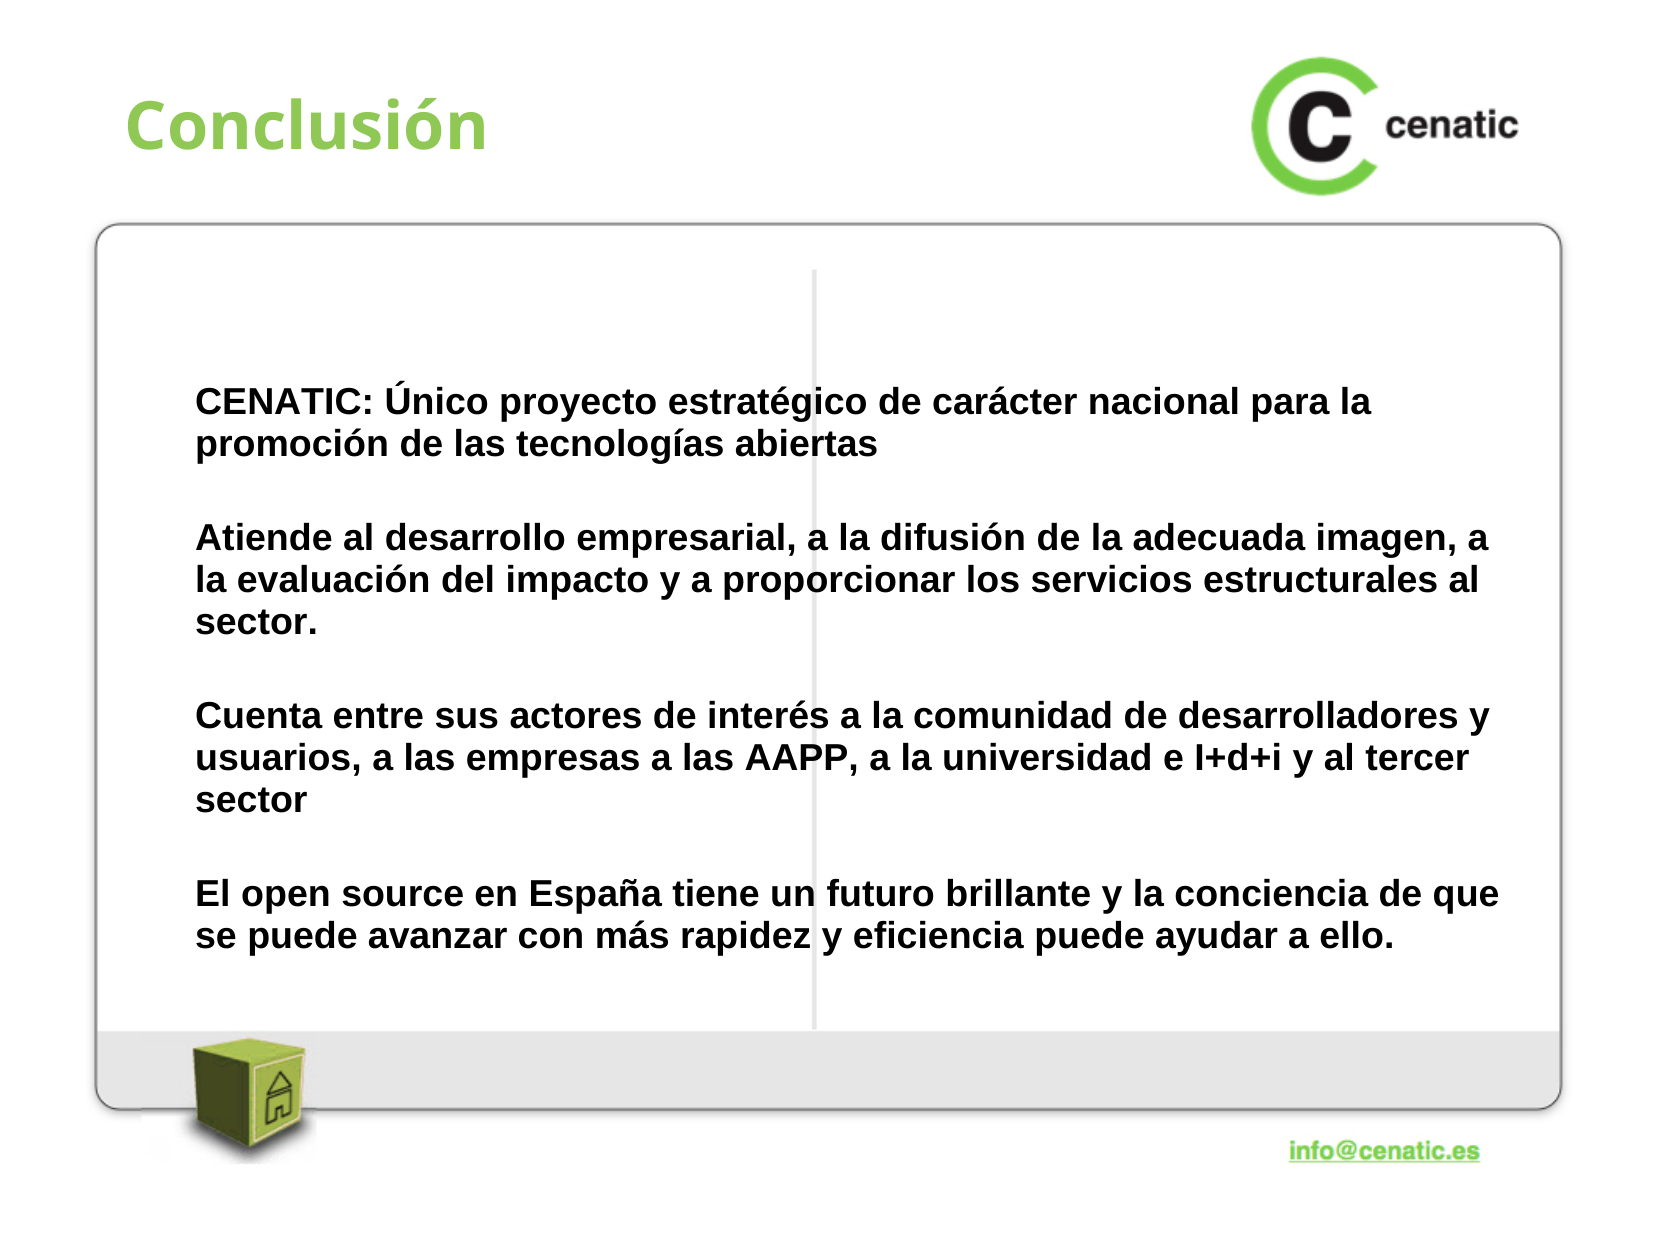

Conclusión
CENATIC: Único proyecto estratégico de carácter nacional para la promoción de las tecnologías abiertas
Atiende al desarrollo empresarial, a la difusión de la adecuada imagen, a la evaluación del impacto y a proporcionar los servicios estructurales al sector.
Cuenta entre sus actores de interés a la comunidad de desarrolladores y usuarios, a las empresas a las AAPP, a la universidad e I+d+i y al tercer sector
El open source en España tiene un futuro brillante y la conciencia de que se puede avanzar con más rapidez y eficiencia puede ayudar a ello.